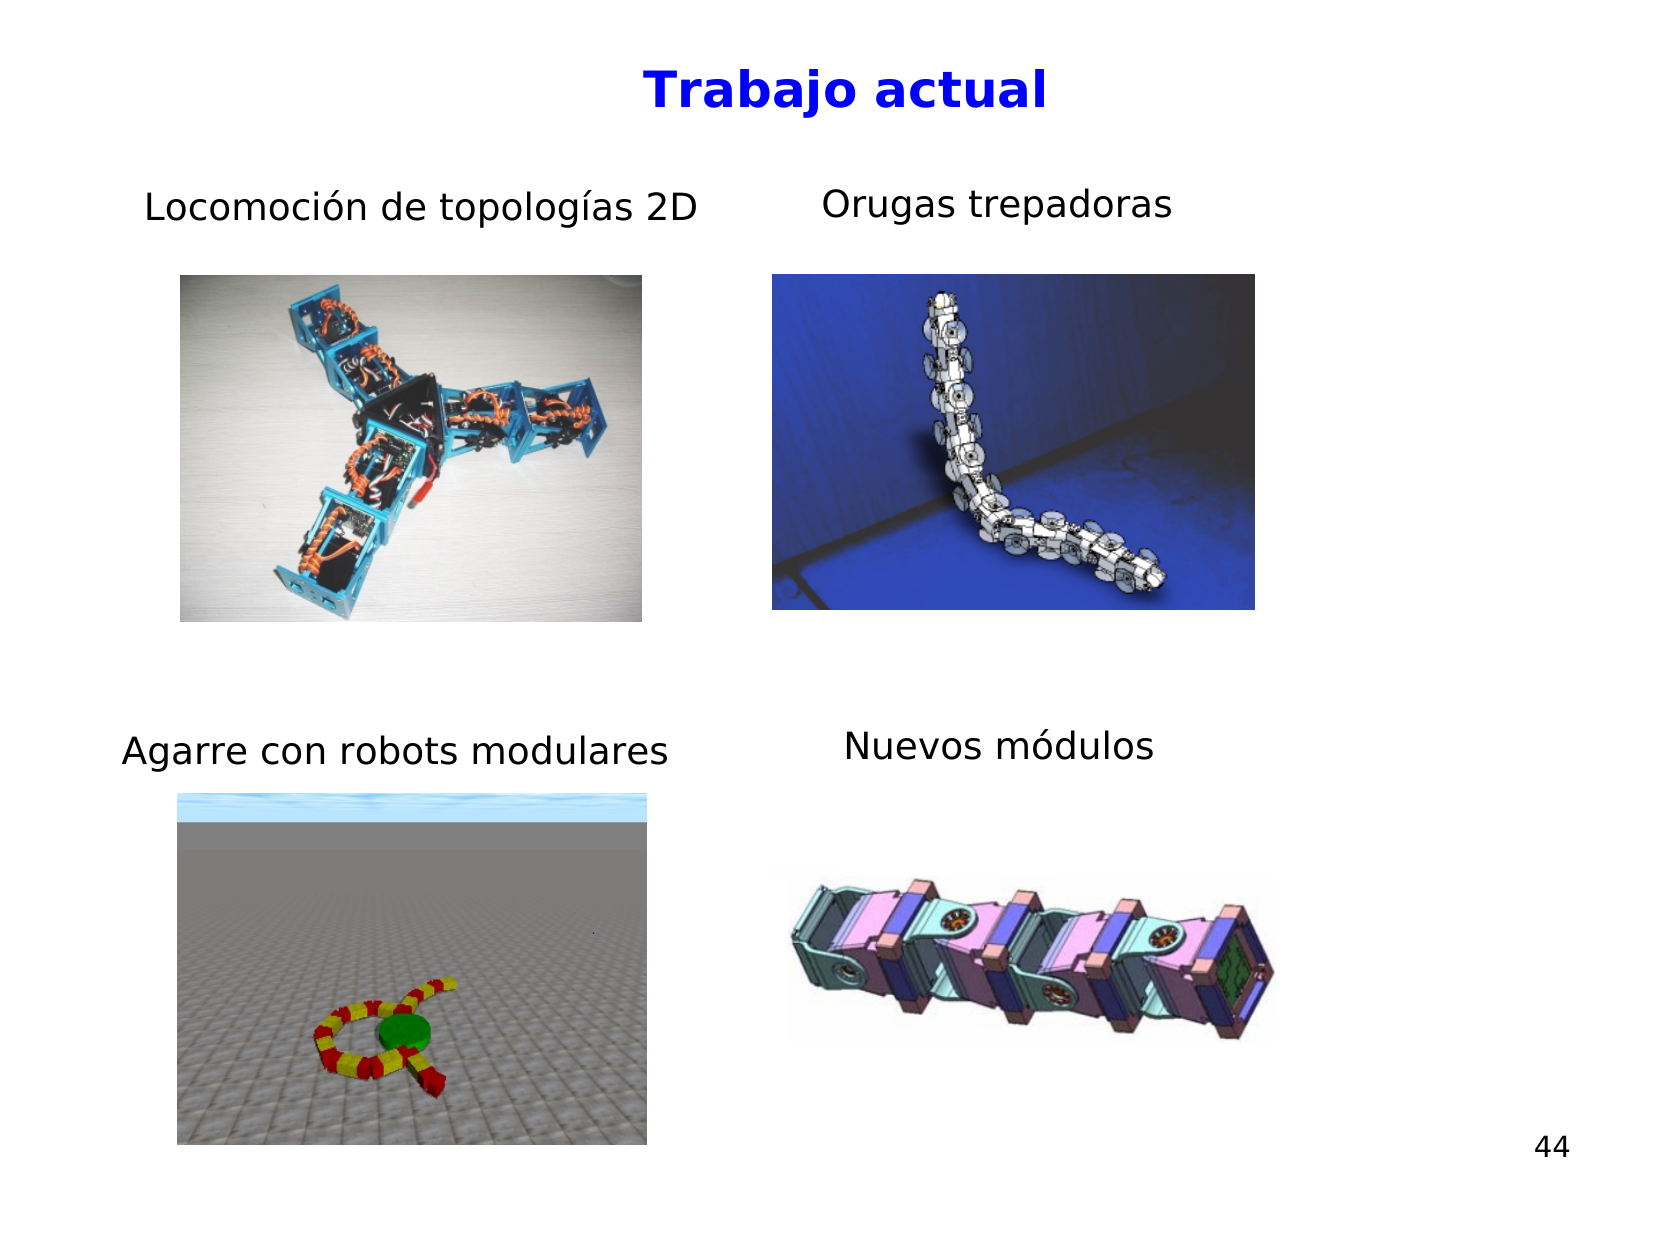

Trabajo actual
Orugas trepadoras
 Locomoción de topologías 2D
Nuevos módulos
Agarre con robots modulares
44